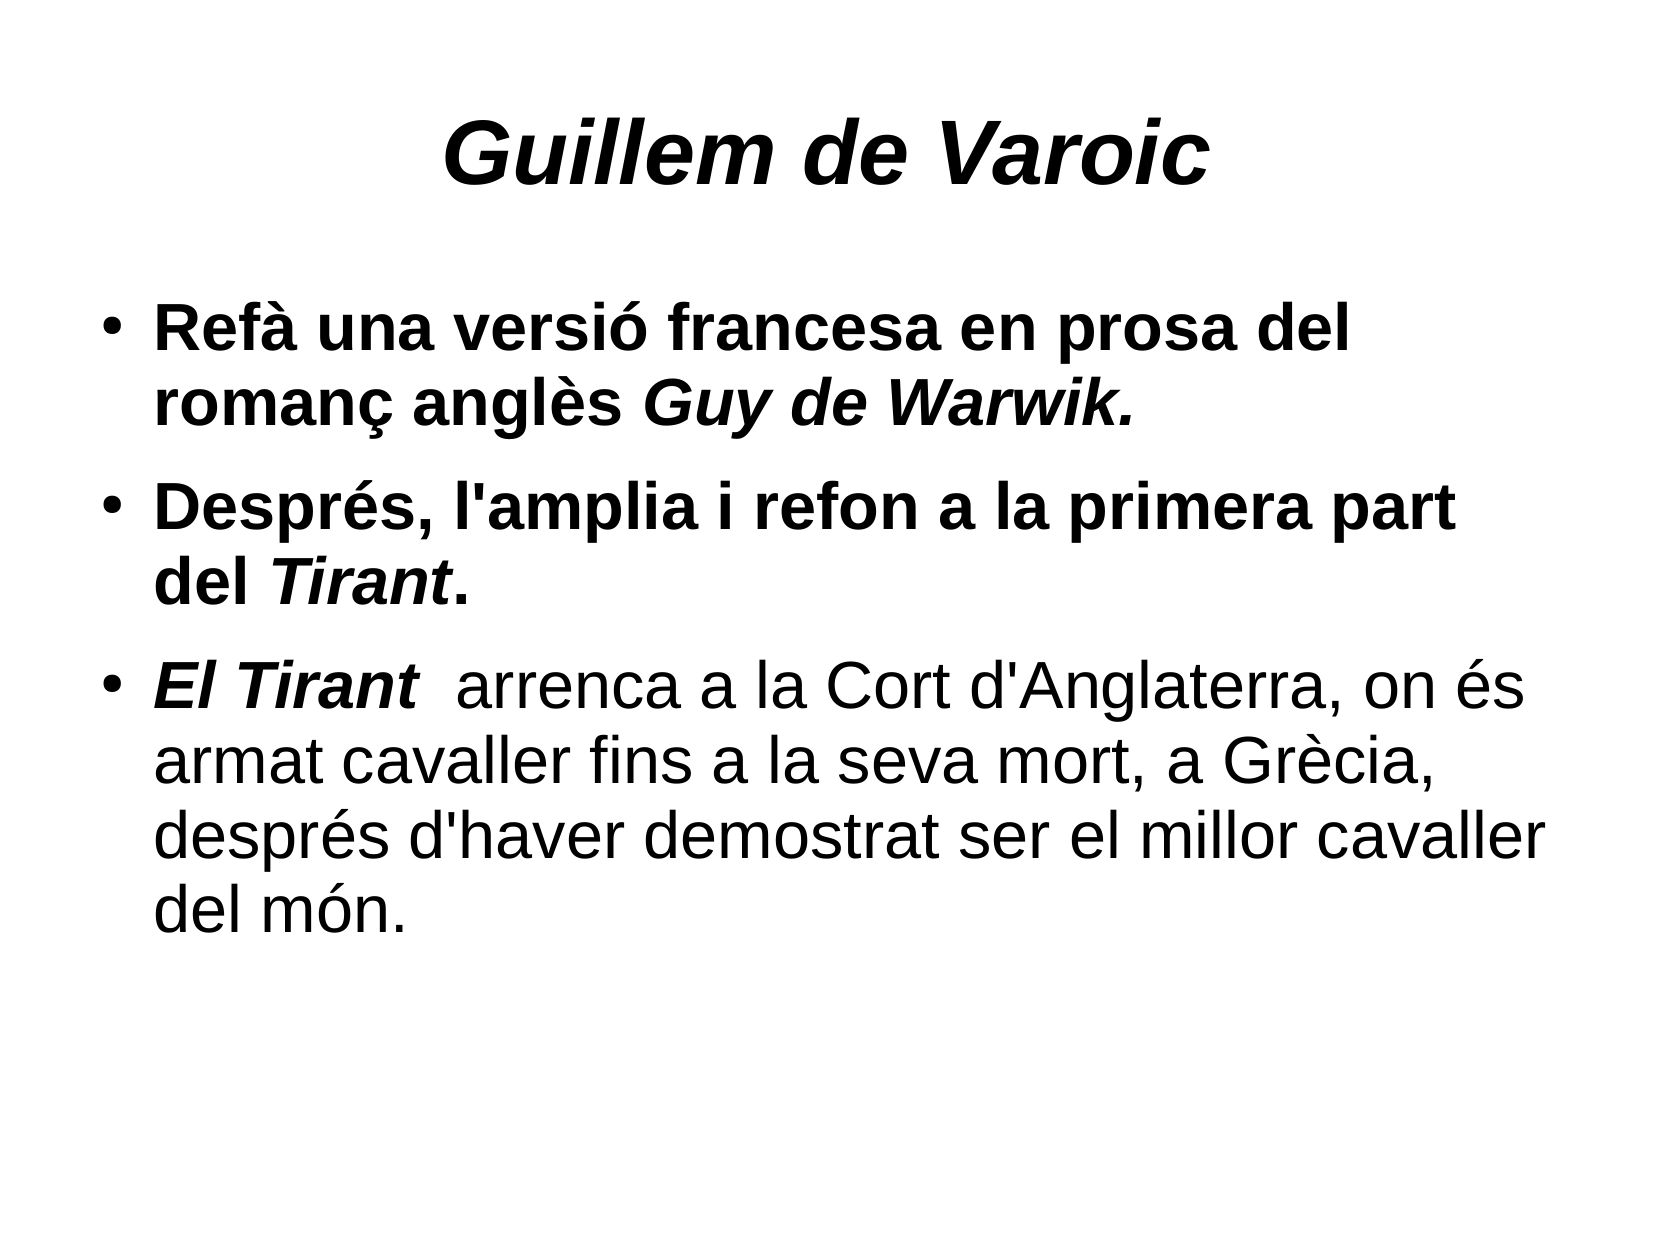

# Guillem de Varoic
Refà una versió francesa en prosa del romanç anglès Guy de Warwik.
Després, l'amplia i refon a la primera part del Tirant.
El Tirant arrenca a la Cort d'Anglaterra, on és armat cavaller fins a la seva mort, a Grècia, després d'haver demostrat ser el millor cavaller del món.